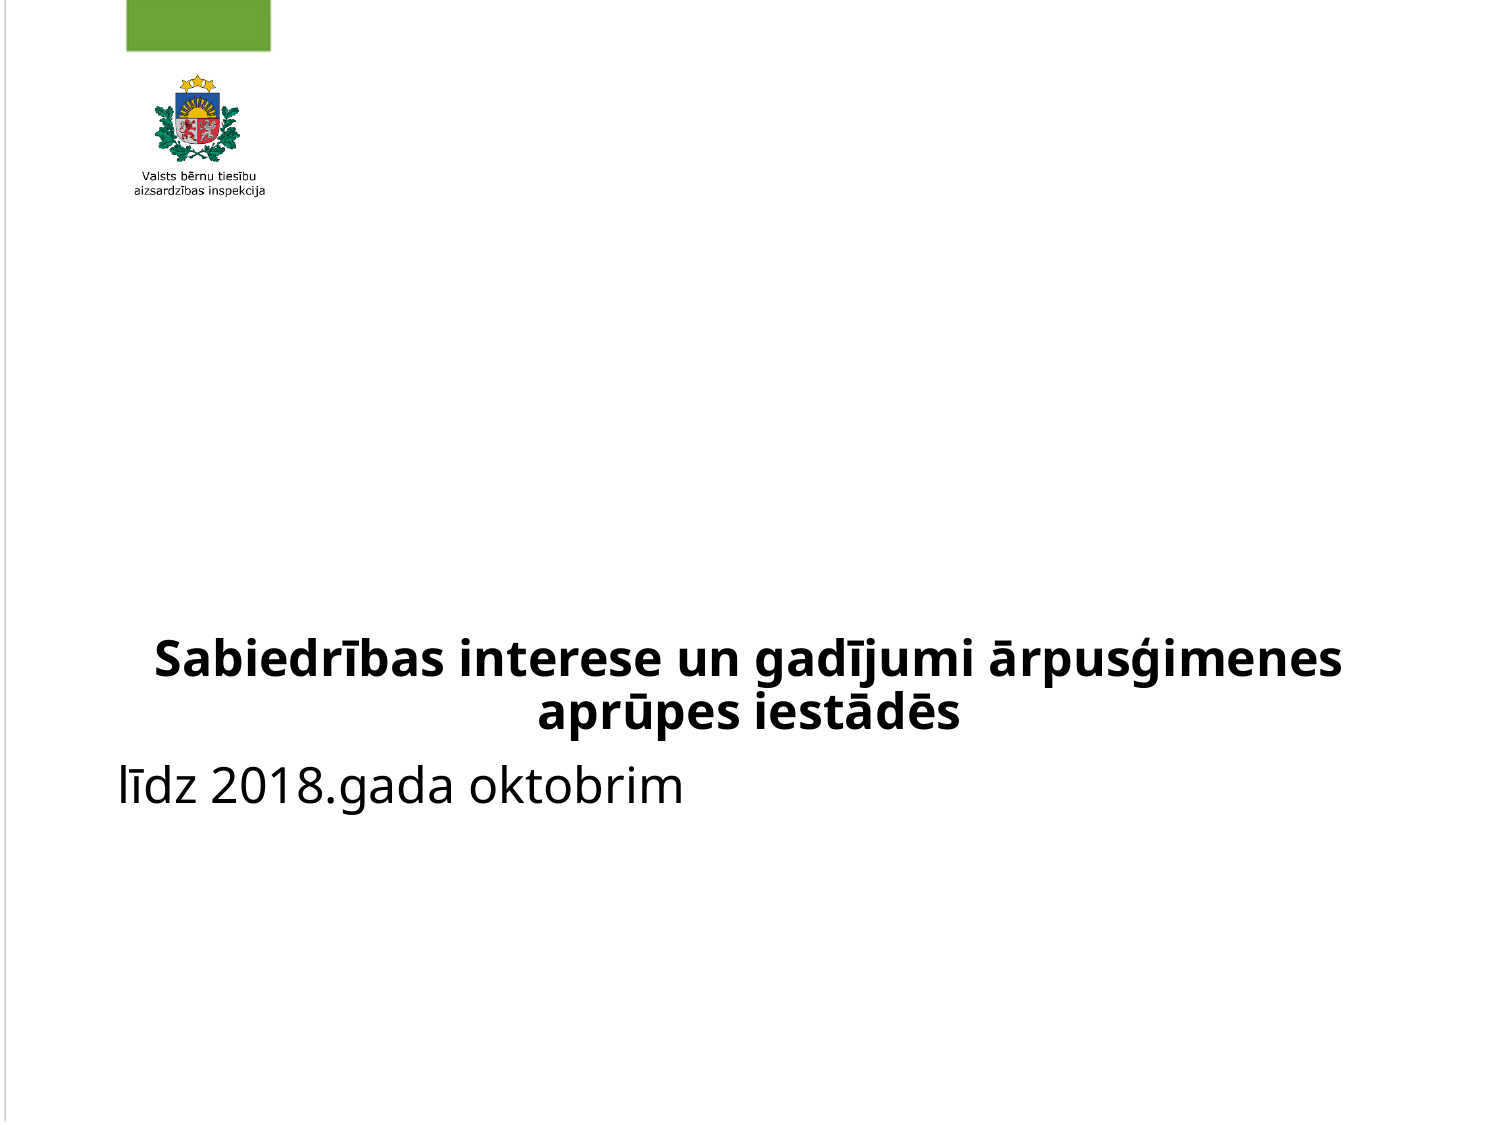

# Sabiedrības interese un gadījumi ārpusģimenes aprūpes iestādēs
līdz 2018.gada oktobrim